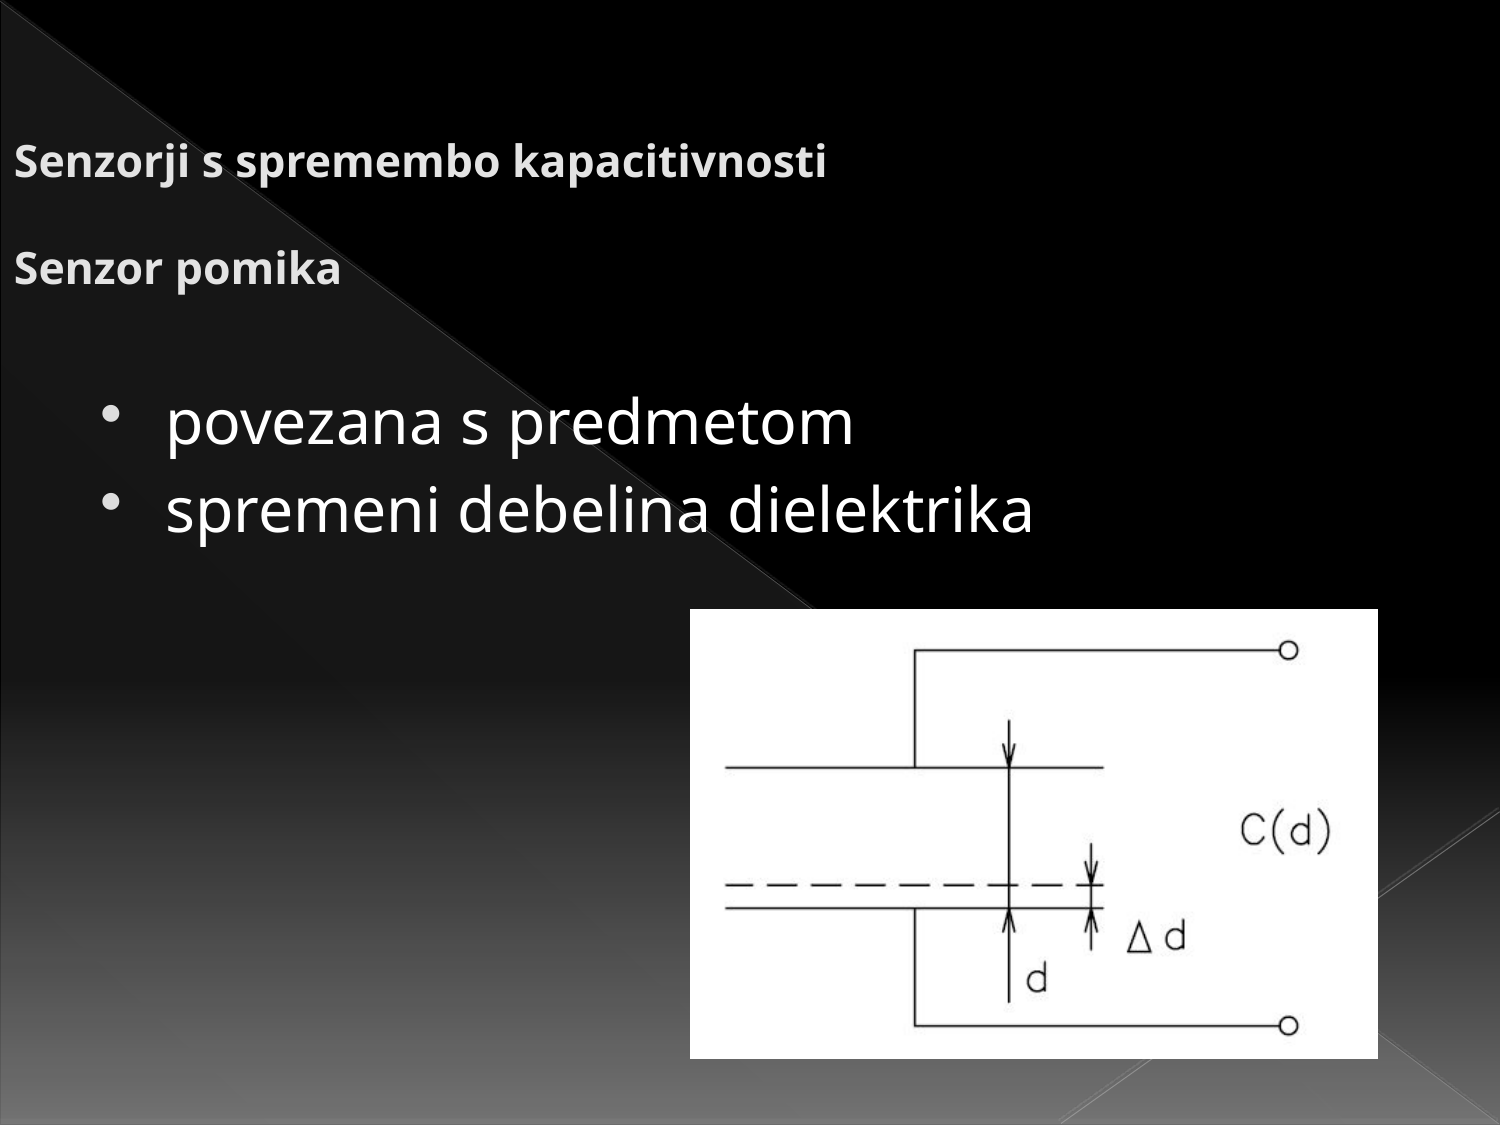

# Senzorji s spremembo kapacitivnosti Senzor pomika
povezana s predmetom
spremeni debelina dielektrika